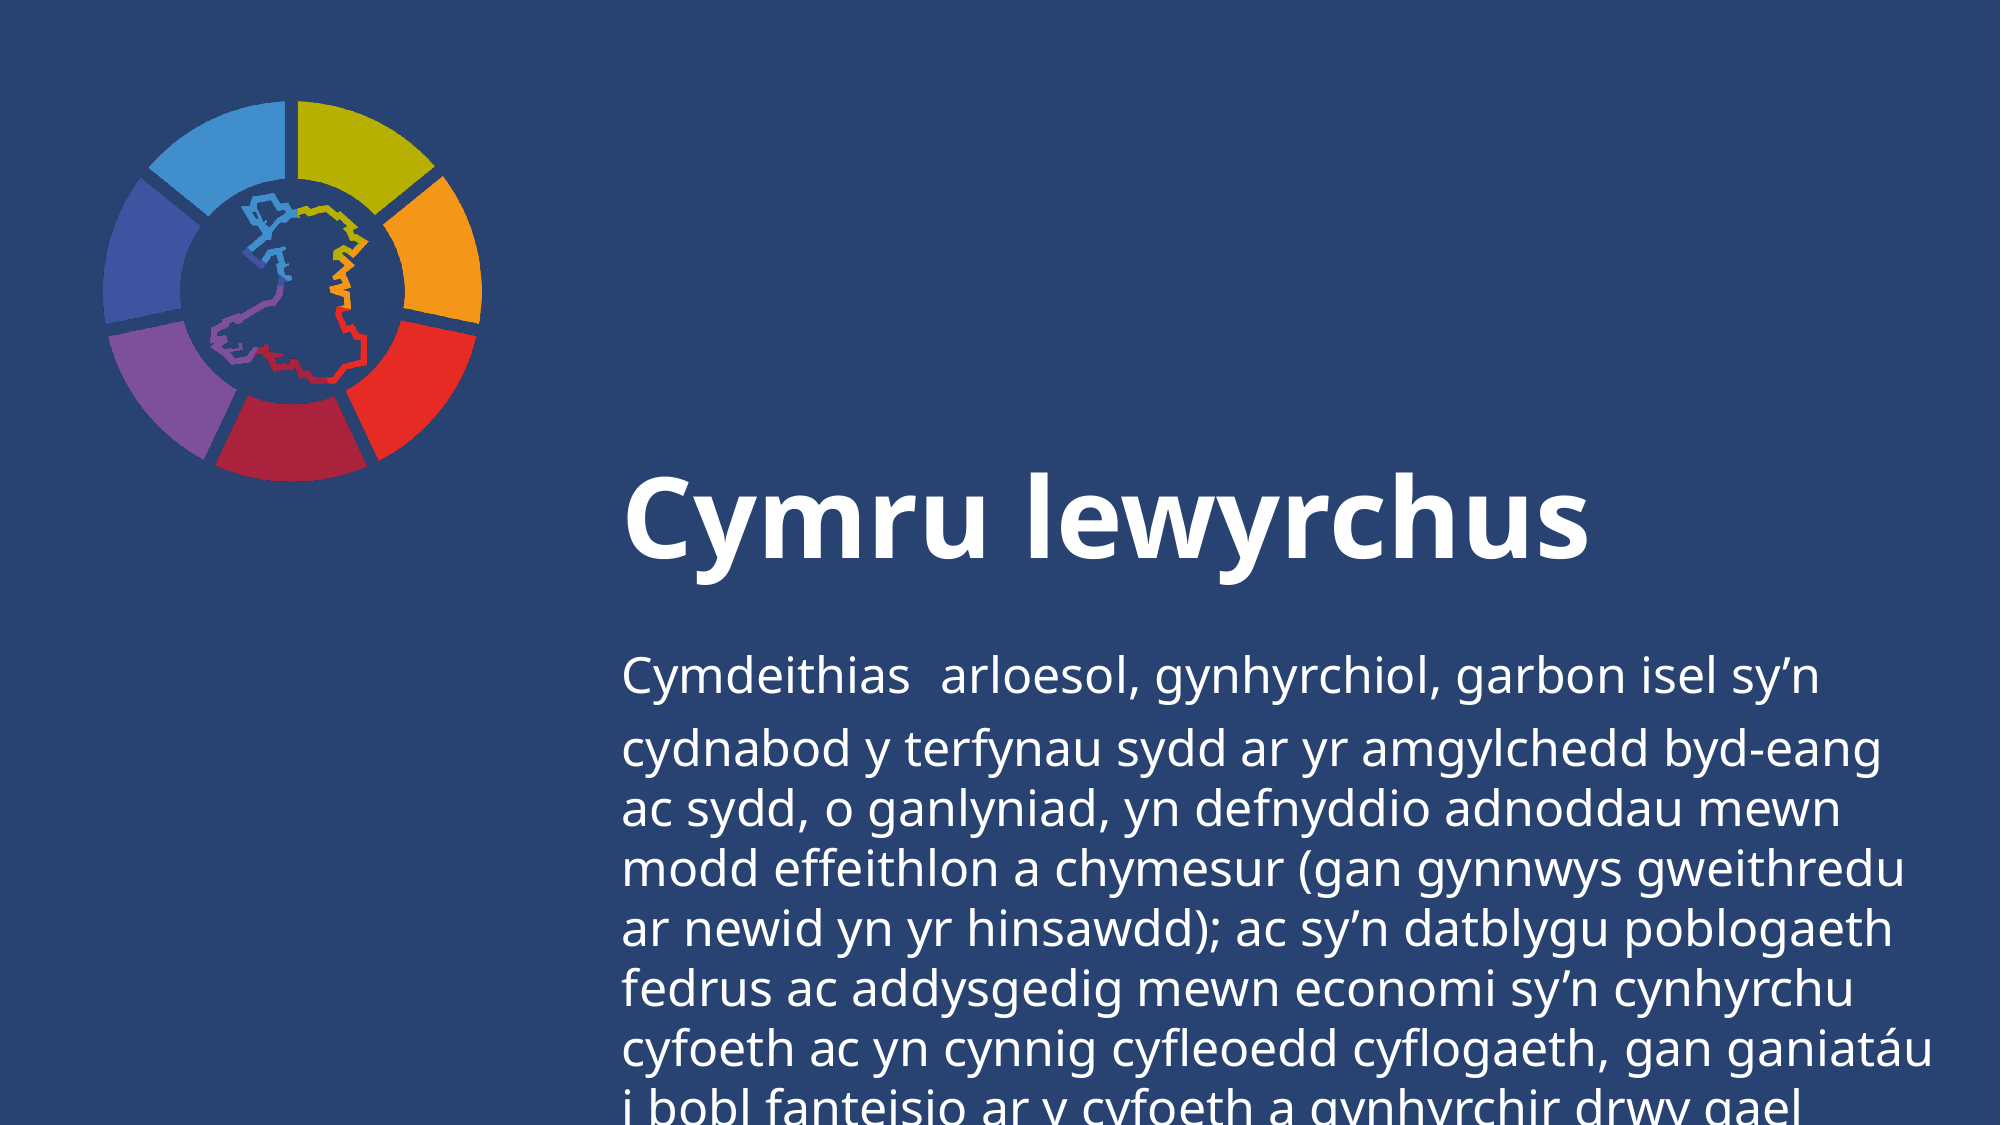

# Cymru lewyrchus Cymdeithias arloesol, gynhyrchiol, garbon isel sy’n cydnabod y terfynau sydd ar yr amgylchedd byd-eang ac sydd, o ganlyniad, yn defnyddio adnoddau mewn modd effeithlon a chymesur (gan gynnwys gweithredu ar newid yn yr hinsawdd); ac sy’n datblygu poblogaeth fedrus ac addysgedig mewn economi sy’n cynhyrchu cyfoeth ac yn cynnig cyfleoedd cyflogaeth, gan ganiatáu i bobl fanteisio ar y cyfoeth a gynhyrchir drwy gael gafael ar waith addas.. work